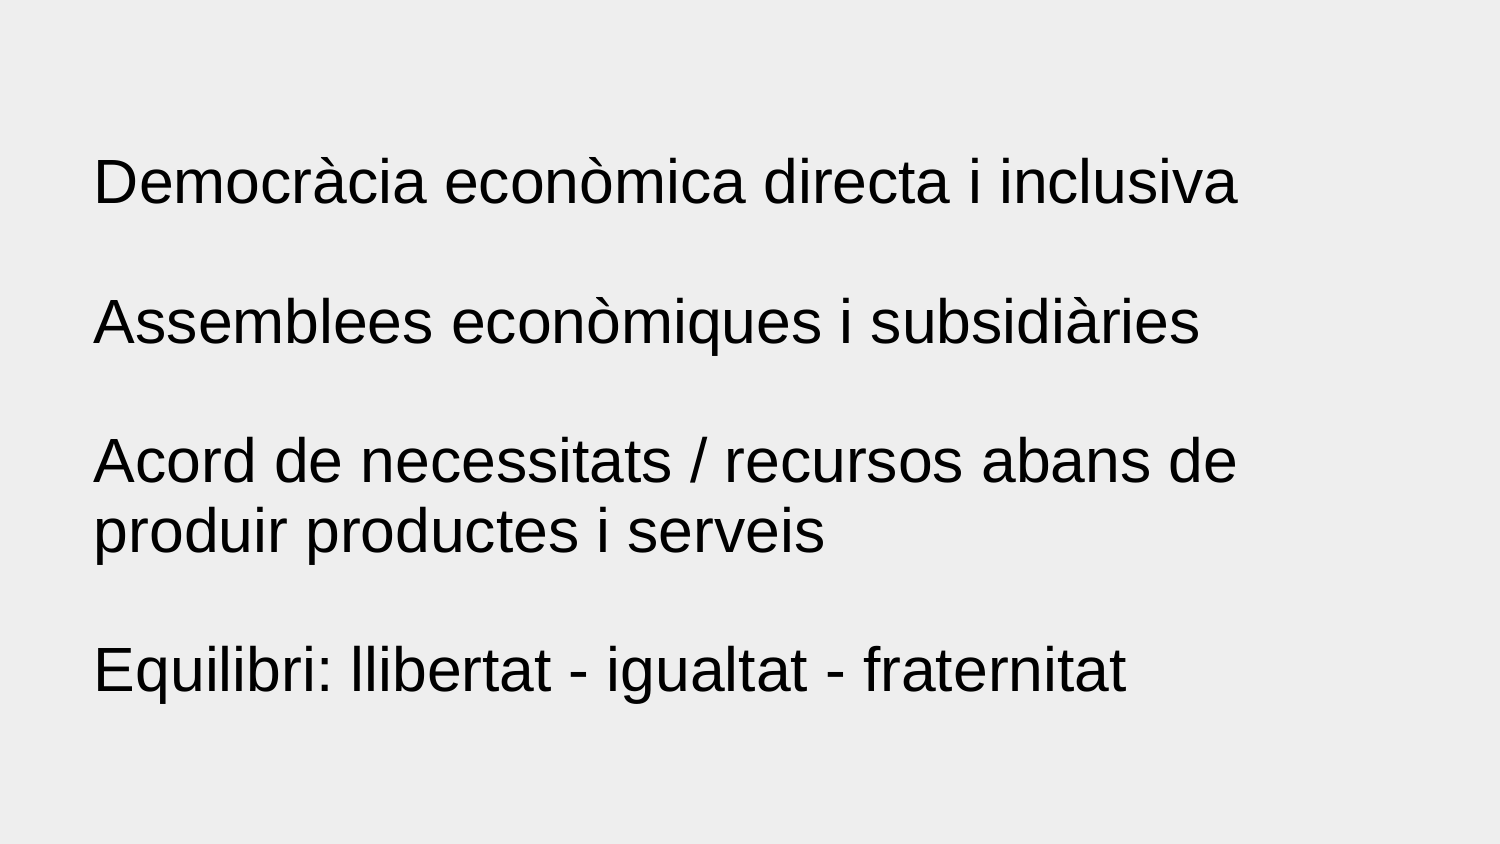

Democràcia econòmica directa i inclusiva
Assemblees econòmiques i subsidiàries
Acord de necessitats / recursos abans de produir productes i serveis
Equilibri: llibertat - igualtat - fraternitat